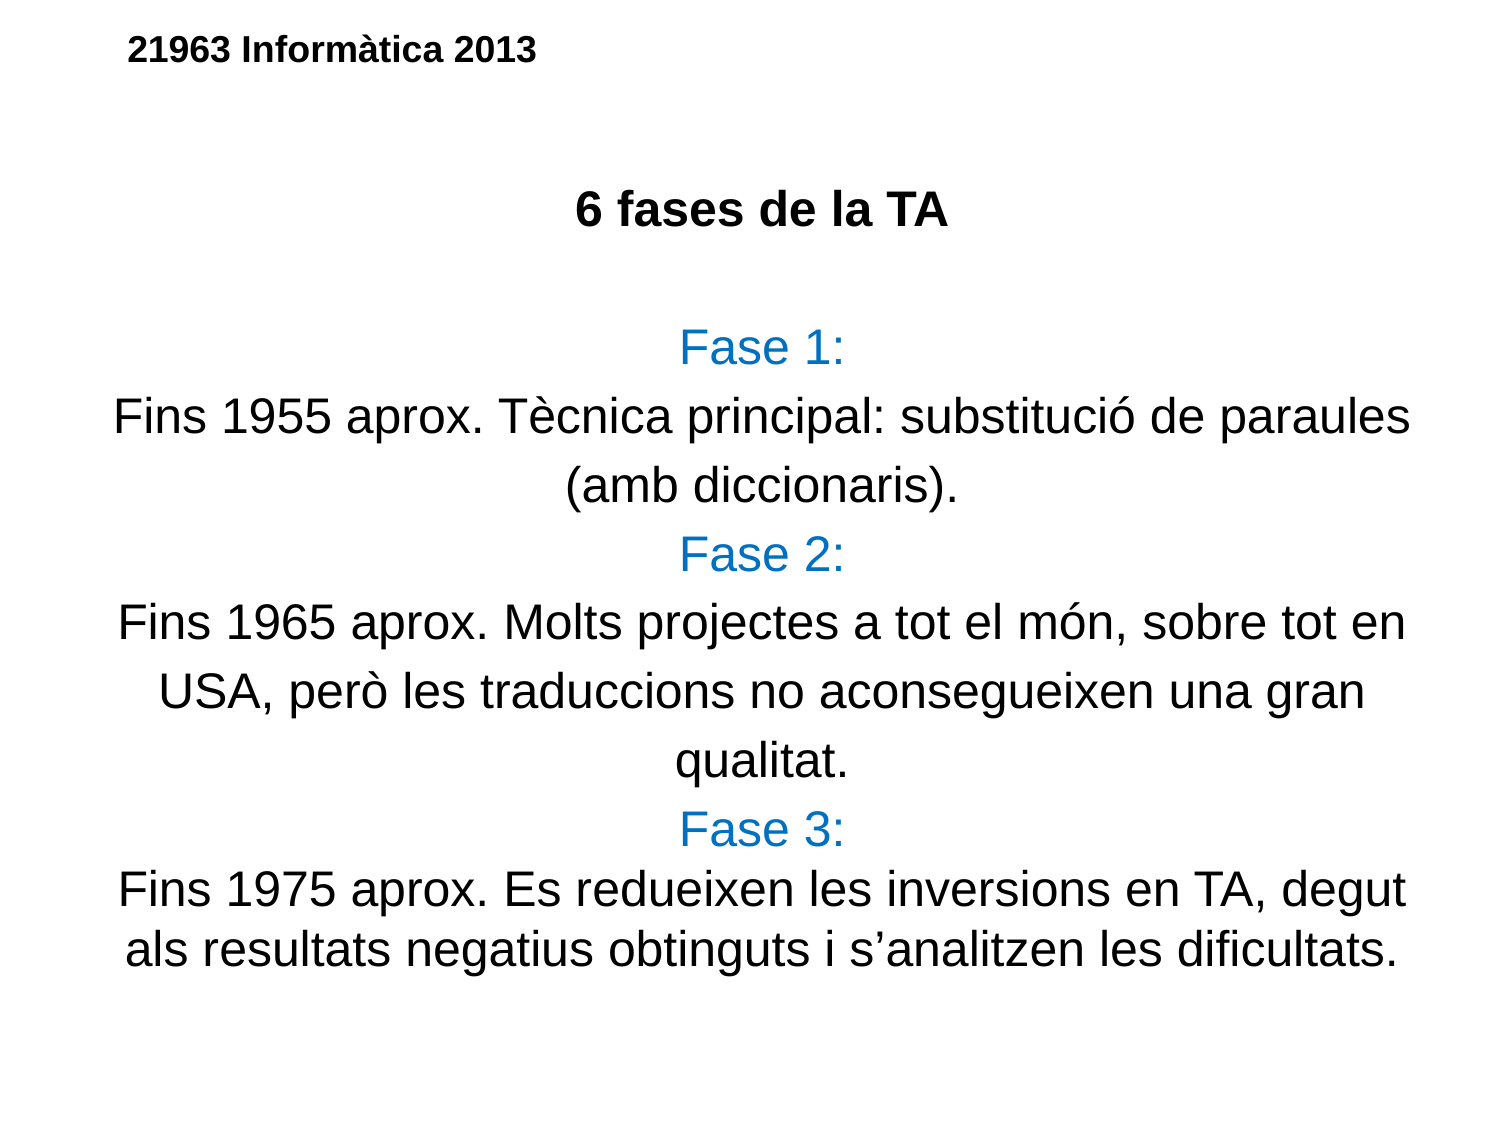

21963 Informàtica 2013
6 fases de la TA
Fase 1:
Fins 1955 aprox. Tècnica principal: substitució de paraules (amb diccionaris).
Fase 2:
Fins 1965 aprox. Molts projectes a tot el món, sobre tot en USA, però les traduccions no aconsegueixen una gran qualitat.
Fase 3:
Fins 1975 aprox. Es redueixen les inversions en TA, degut als resultats negatius obtinguts i s’analitzen les dificultats.